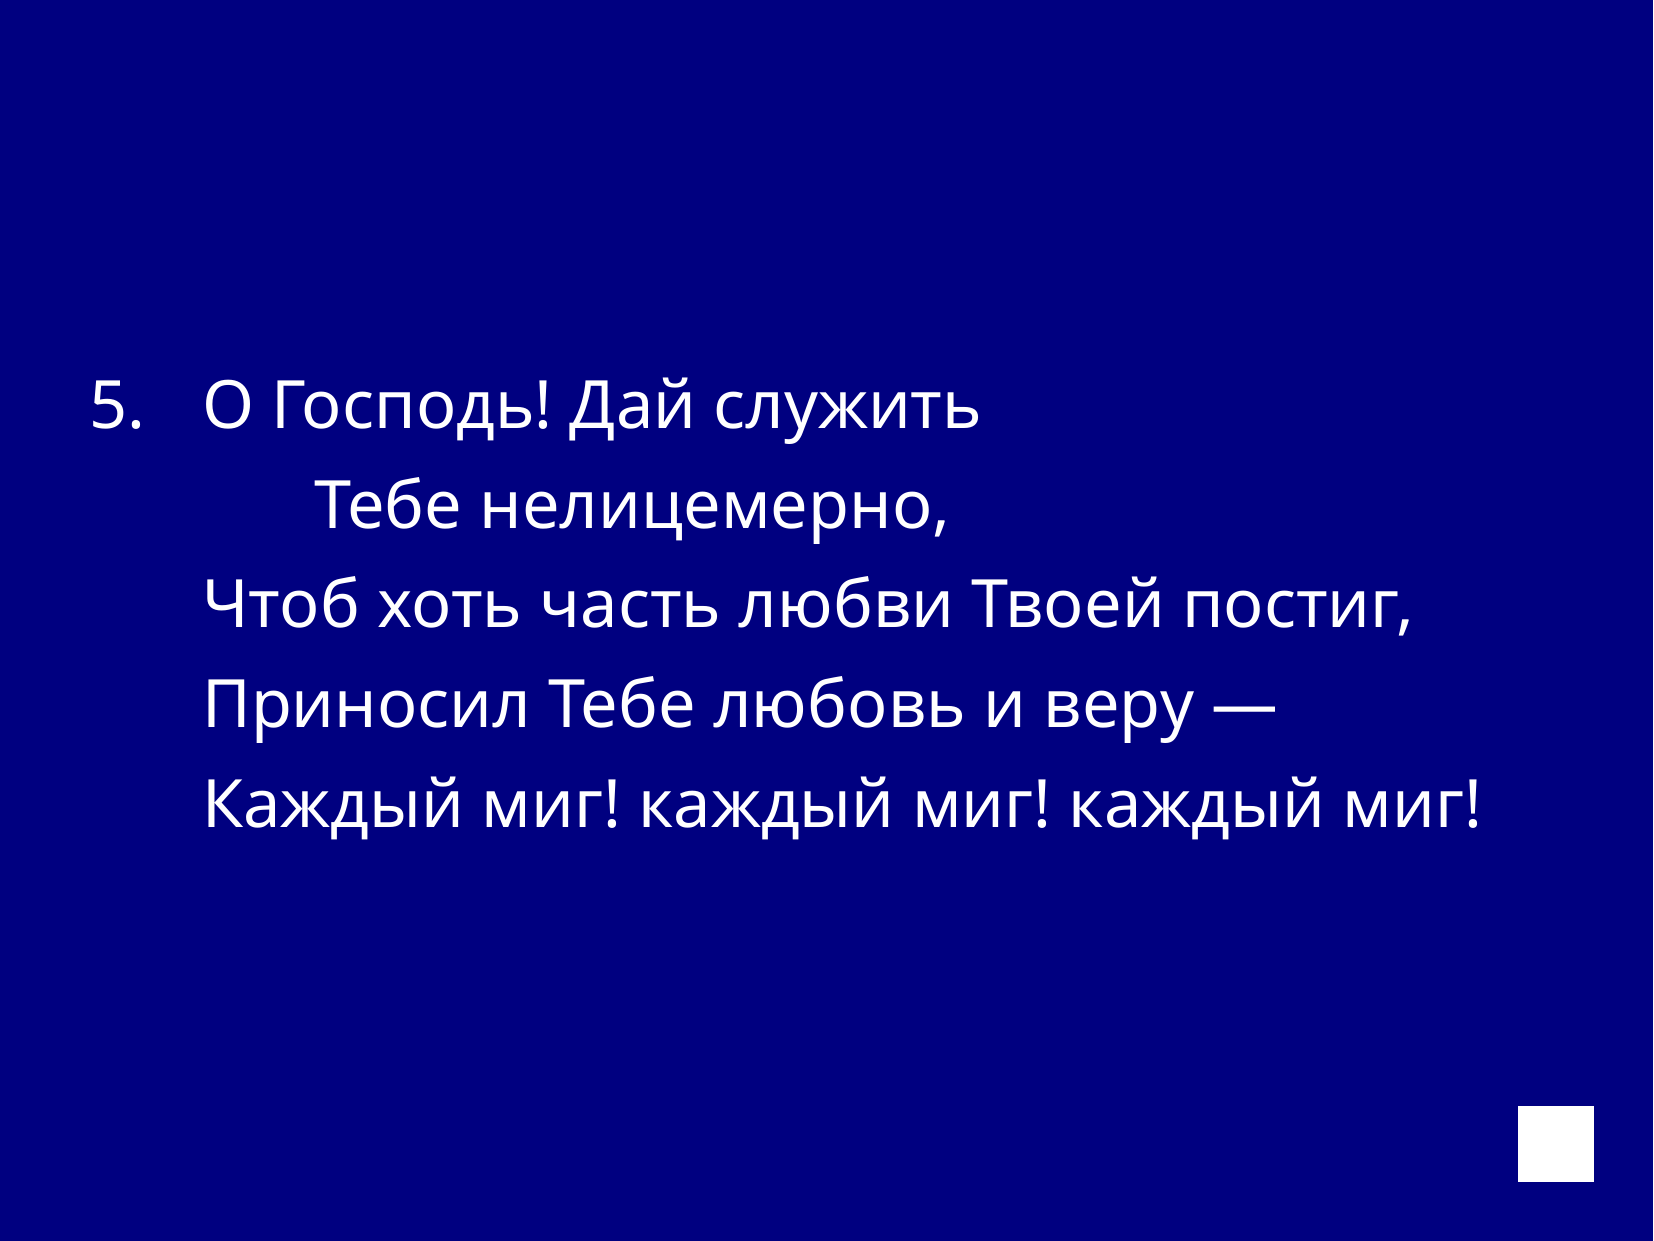

5.	О Господь! Дай служить
		Тебе нелицемерно,
	Чтоб хоть часть любви Твоей постиг,
	Приносил Тебе любовь и веру —
	Каждый миг! каждый миг! каждый миг!